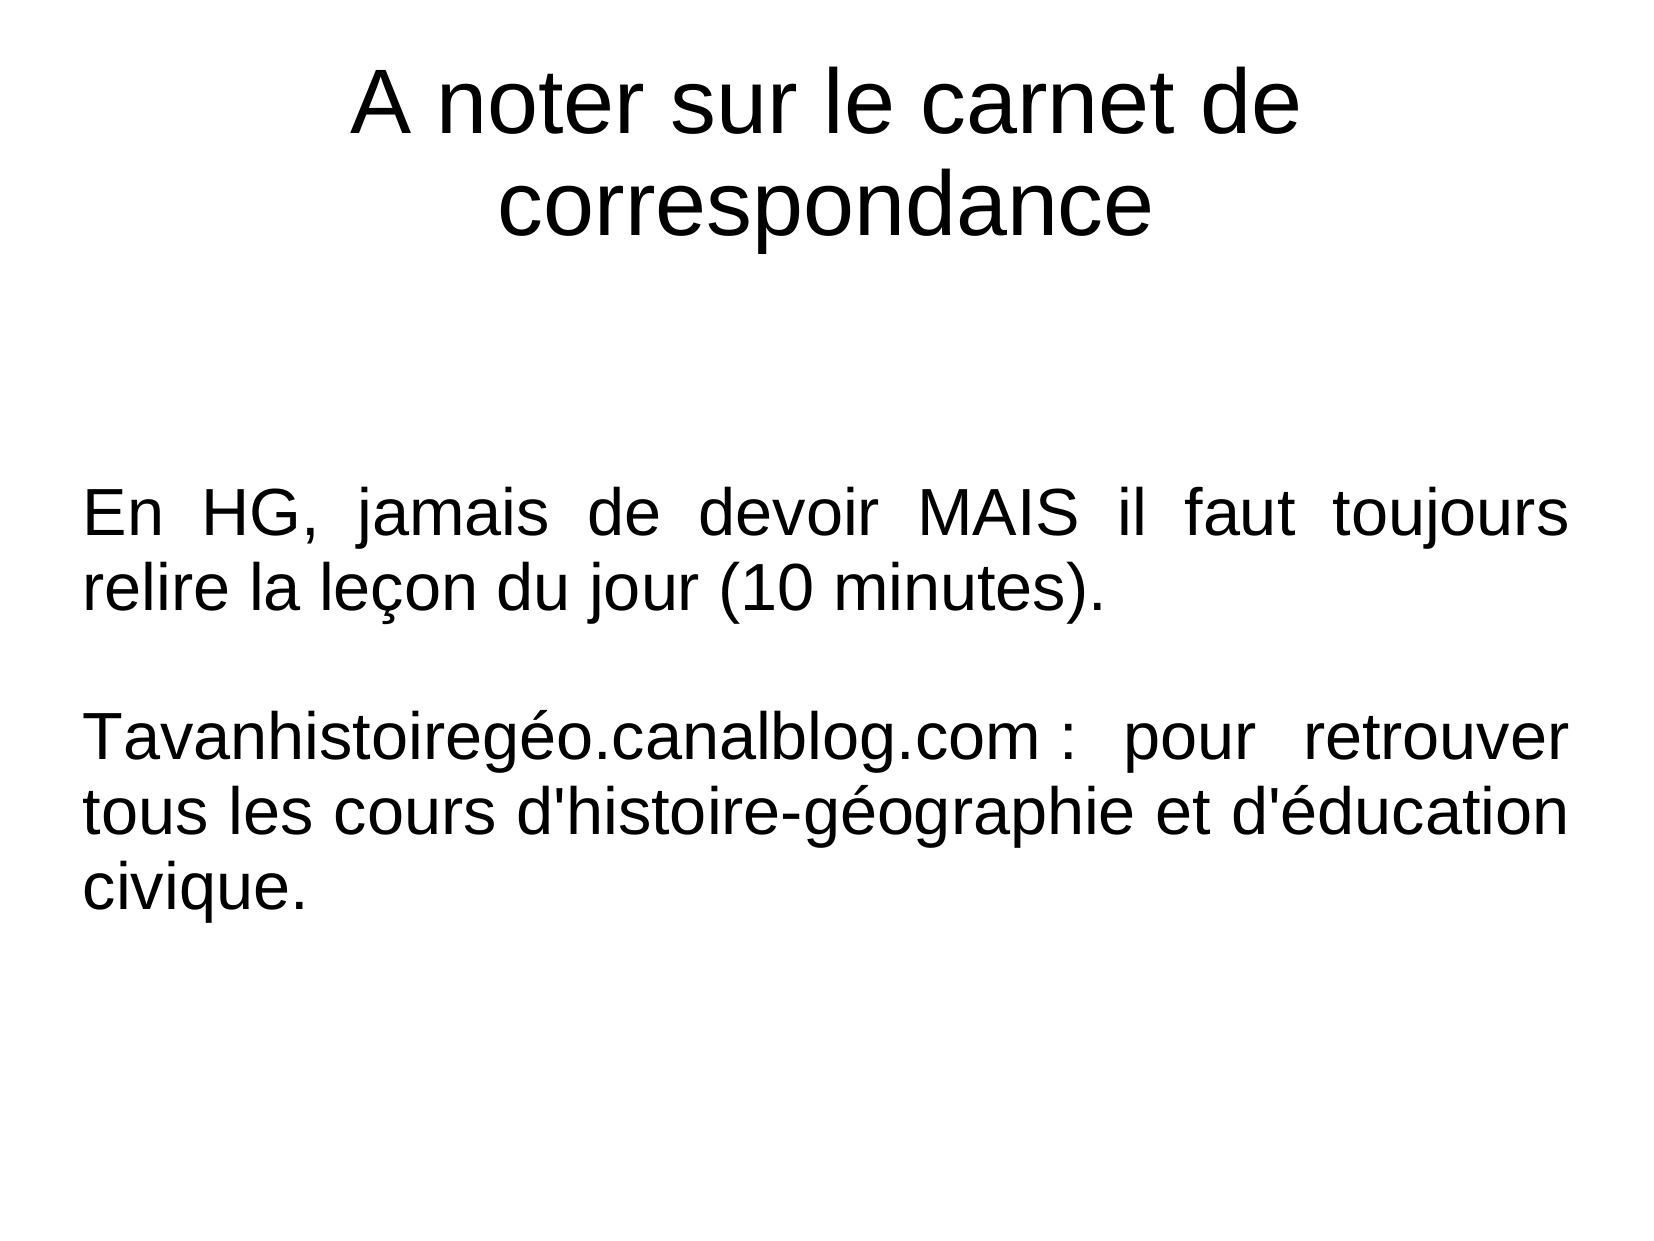

# A noter sur le carnet de correspondance
En HG, jamais de devoir MAIS il faut toujours relire la leçon du jour (10 minutes).
Tavanhistoiregéo.canalblog.com : pour retrouver tous les cours d'histoire-géographie et d'éducation civique.